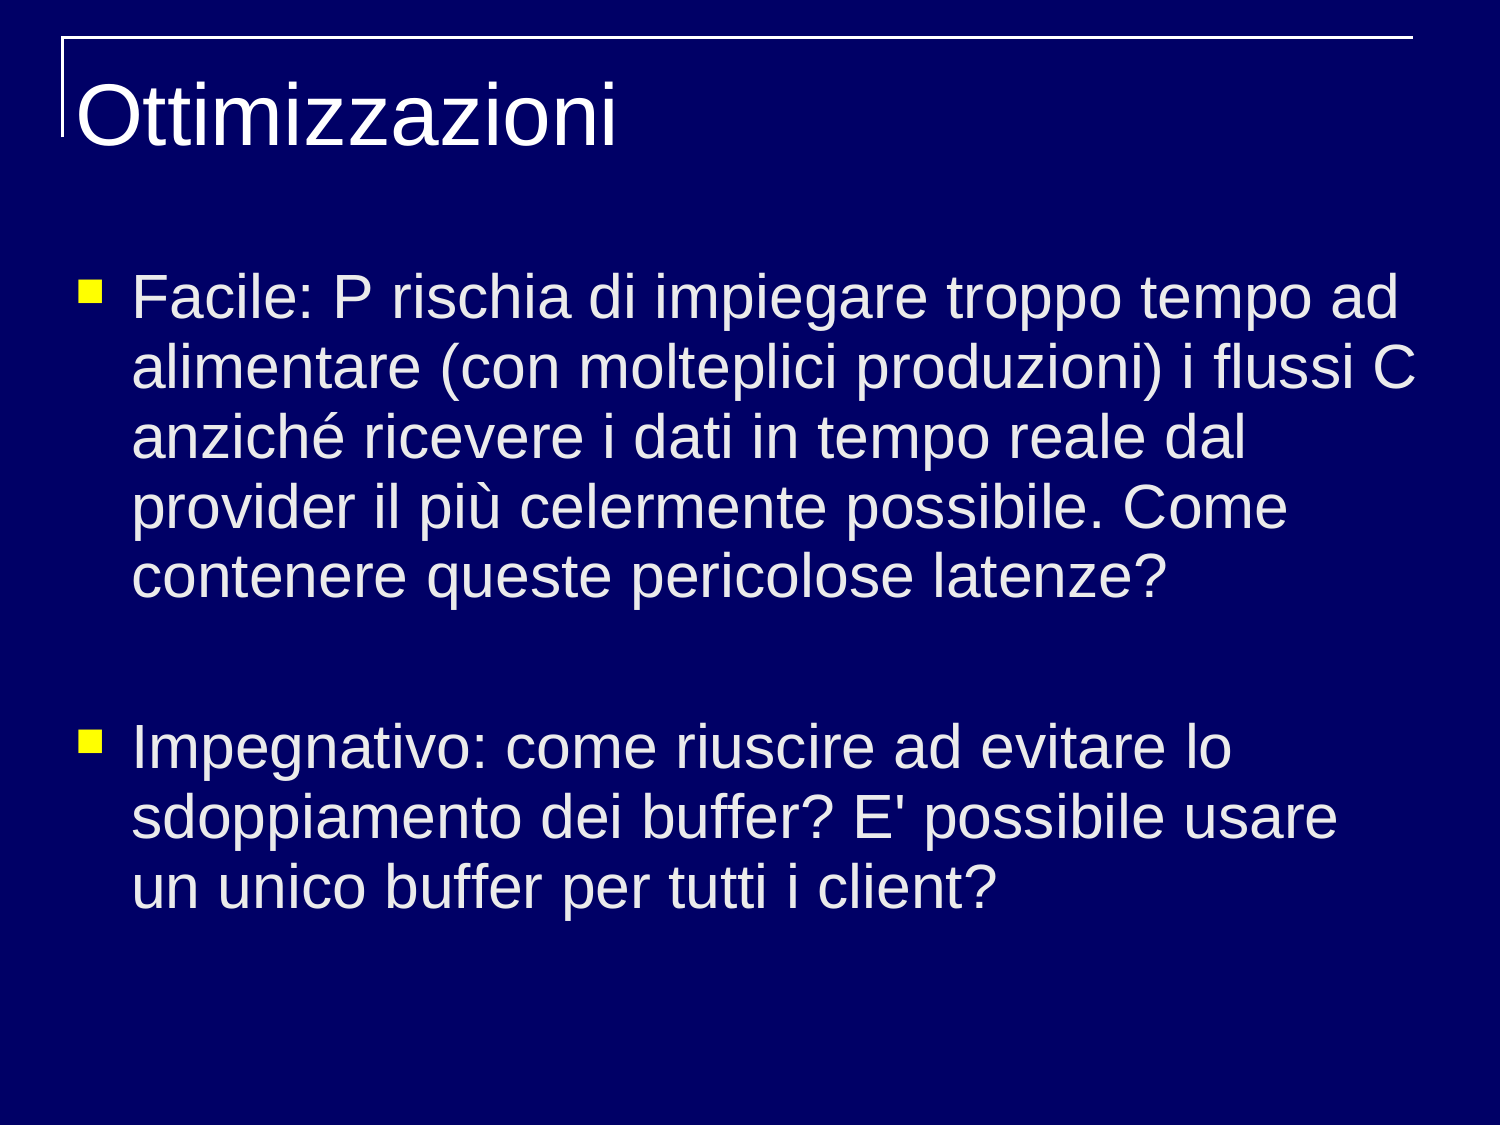

# Ottimizzazioni
Facile: P rischia di impiegare troppo tempo ad alimentare (con molteplici produzioni) i flussi C anziché ricevere i dati in tempo reale dal provider il più celermente possibile. Come contenere queste pericolose latenze?
Impegnativo: come riuscire ad evitare lo sdoppiamento dei buffer? E' possibile usare un unico buffer per tutti i client?